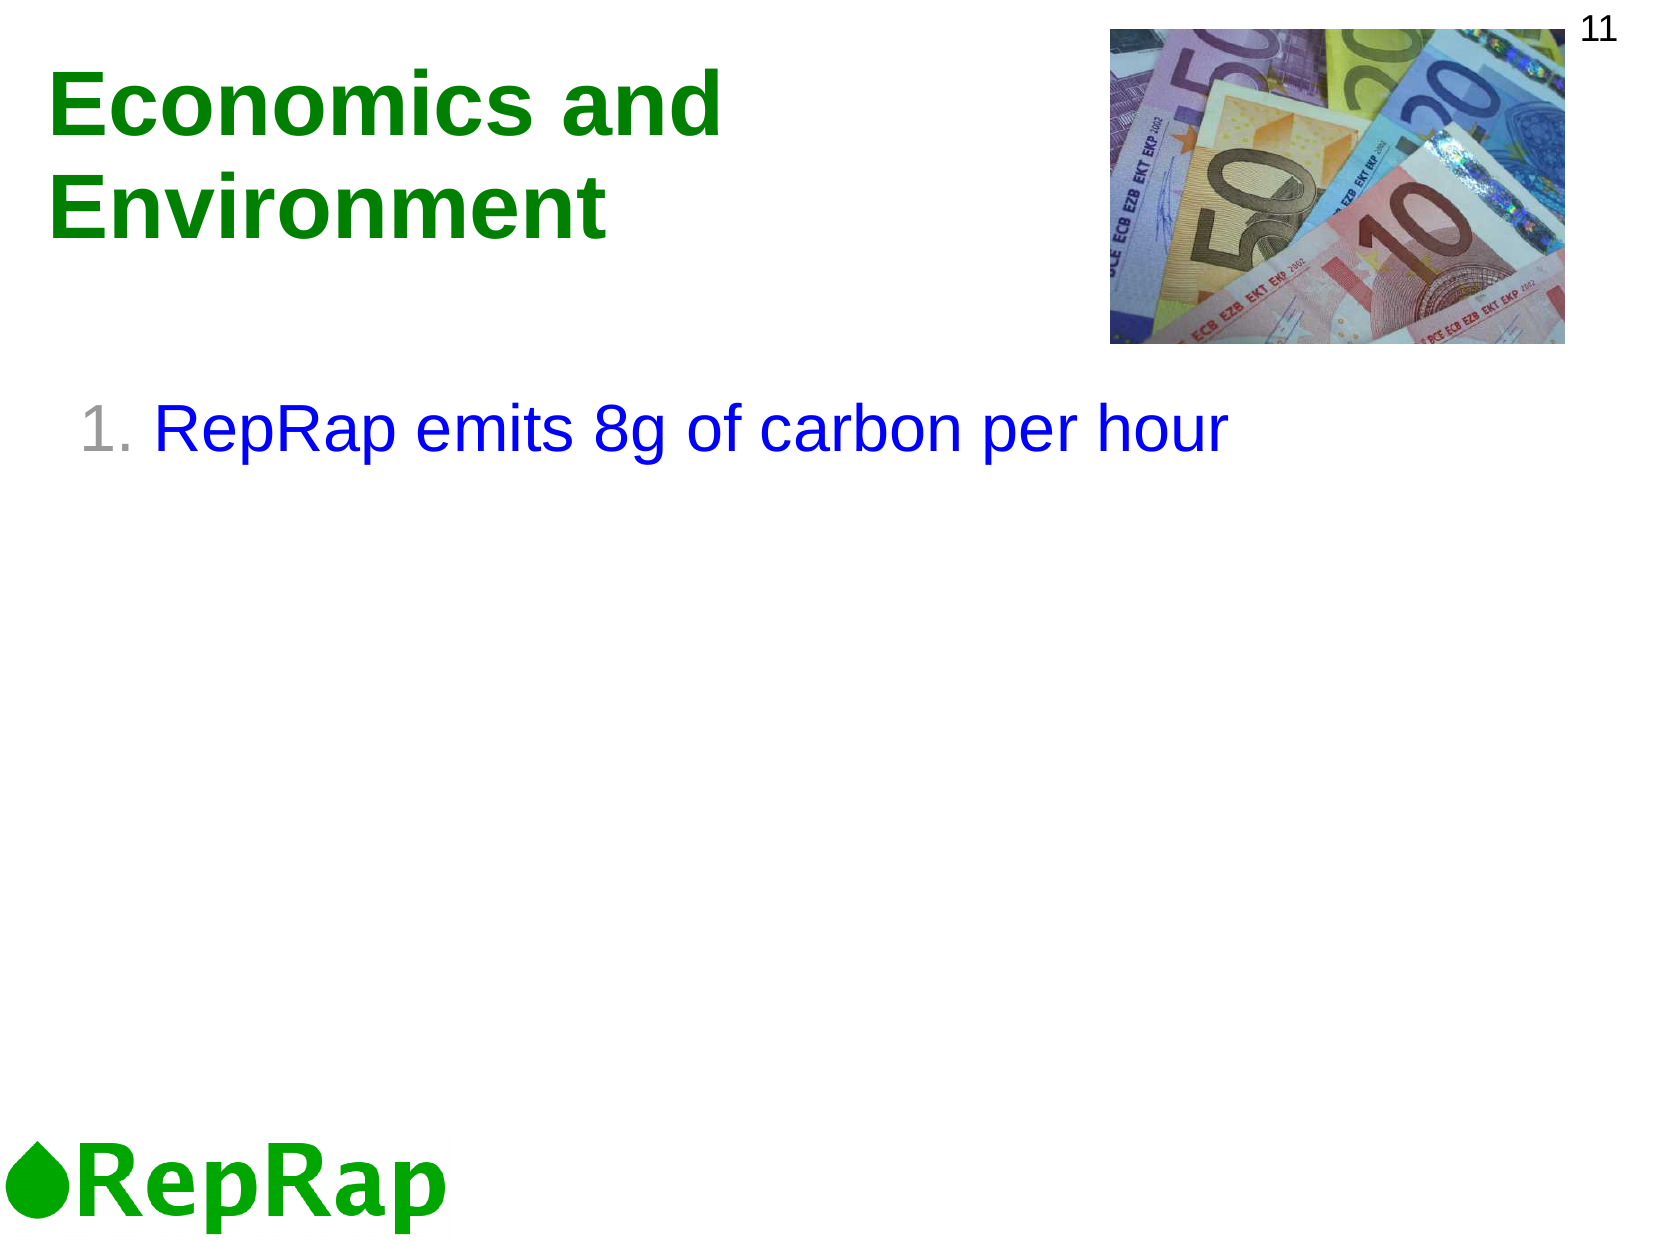

11
# Economics and Environment
1. RepRap emits 8g of carbon per hour